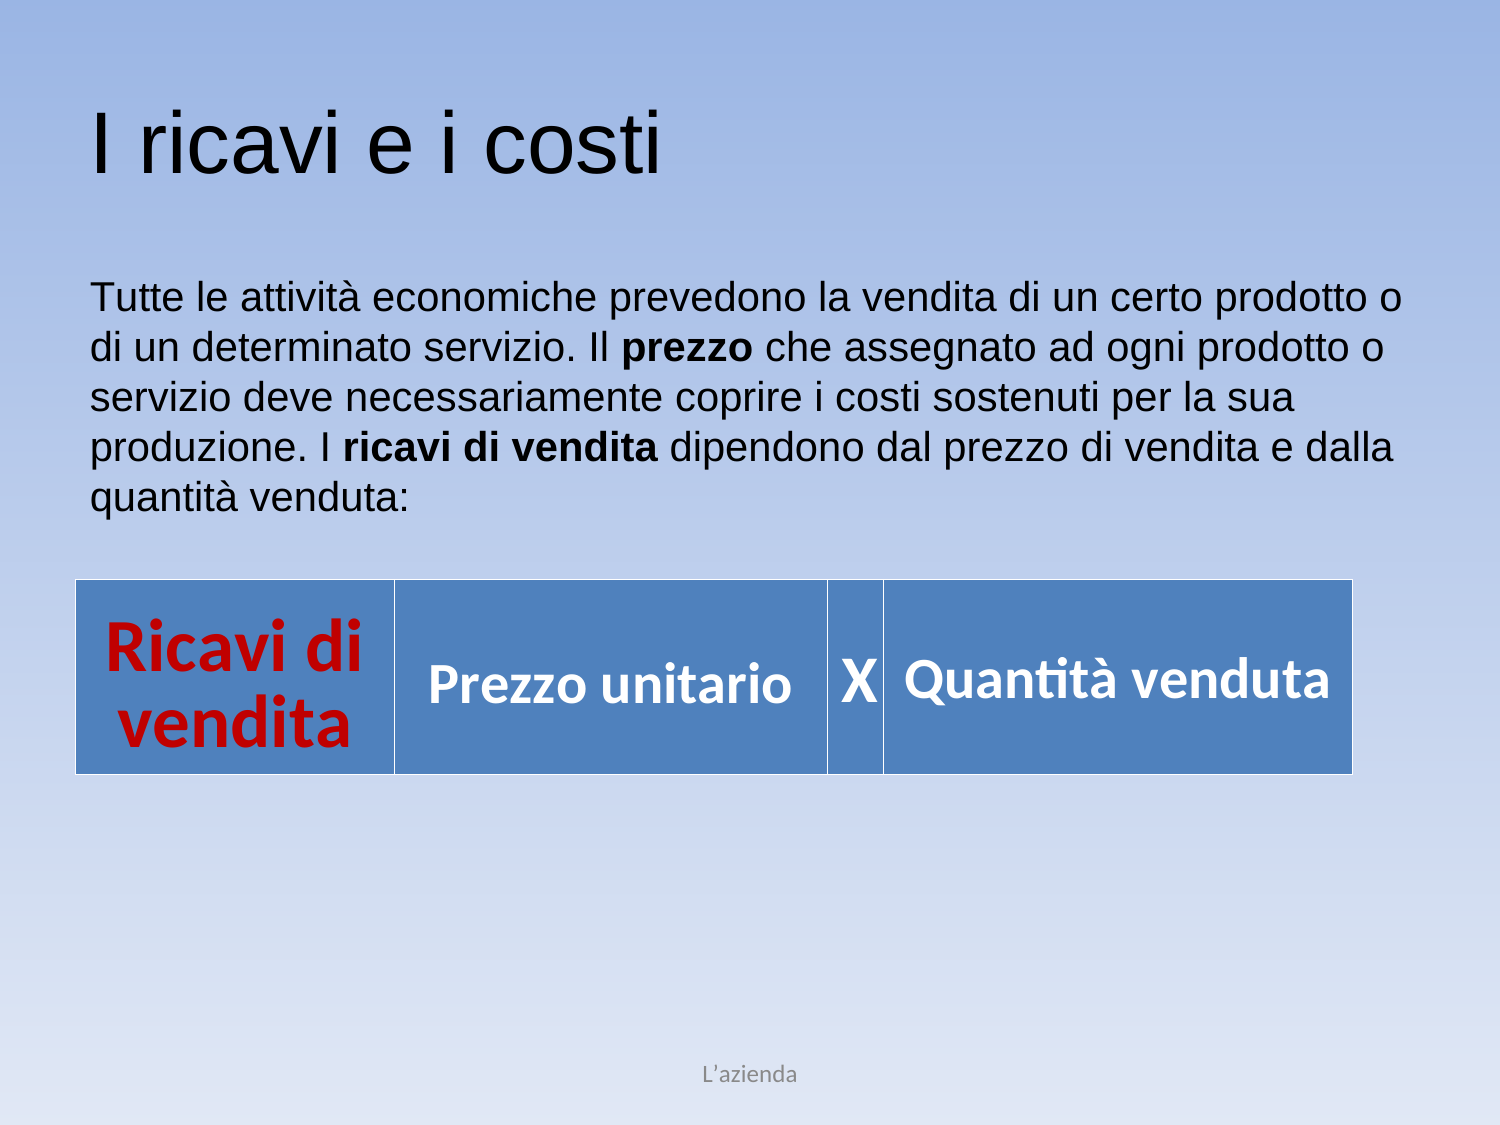

I ricavi e i costi
Tutte le attività economiche prevedono la vendita di un certo prodotto o di un determinato servizio. Il prezzo che assegnato ad ogni prodotto o servizio deve necessariamente coprire i costi sostenuti per la sua produzione. I ricavi di vendita dipendono dal prezzo di vendita e dalla quantità venduta:
| Ricavi di vendita | Prezzo unitario | X | Quantità venduta |
| --- | --- | --- | --- |
L’azienda